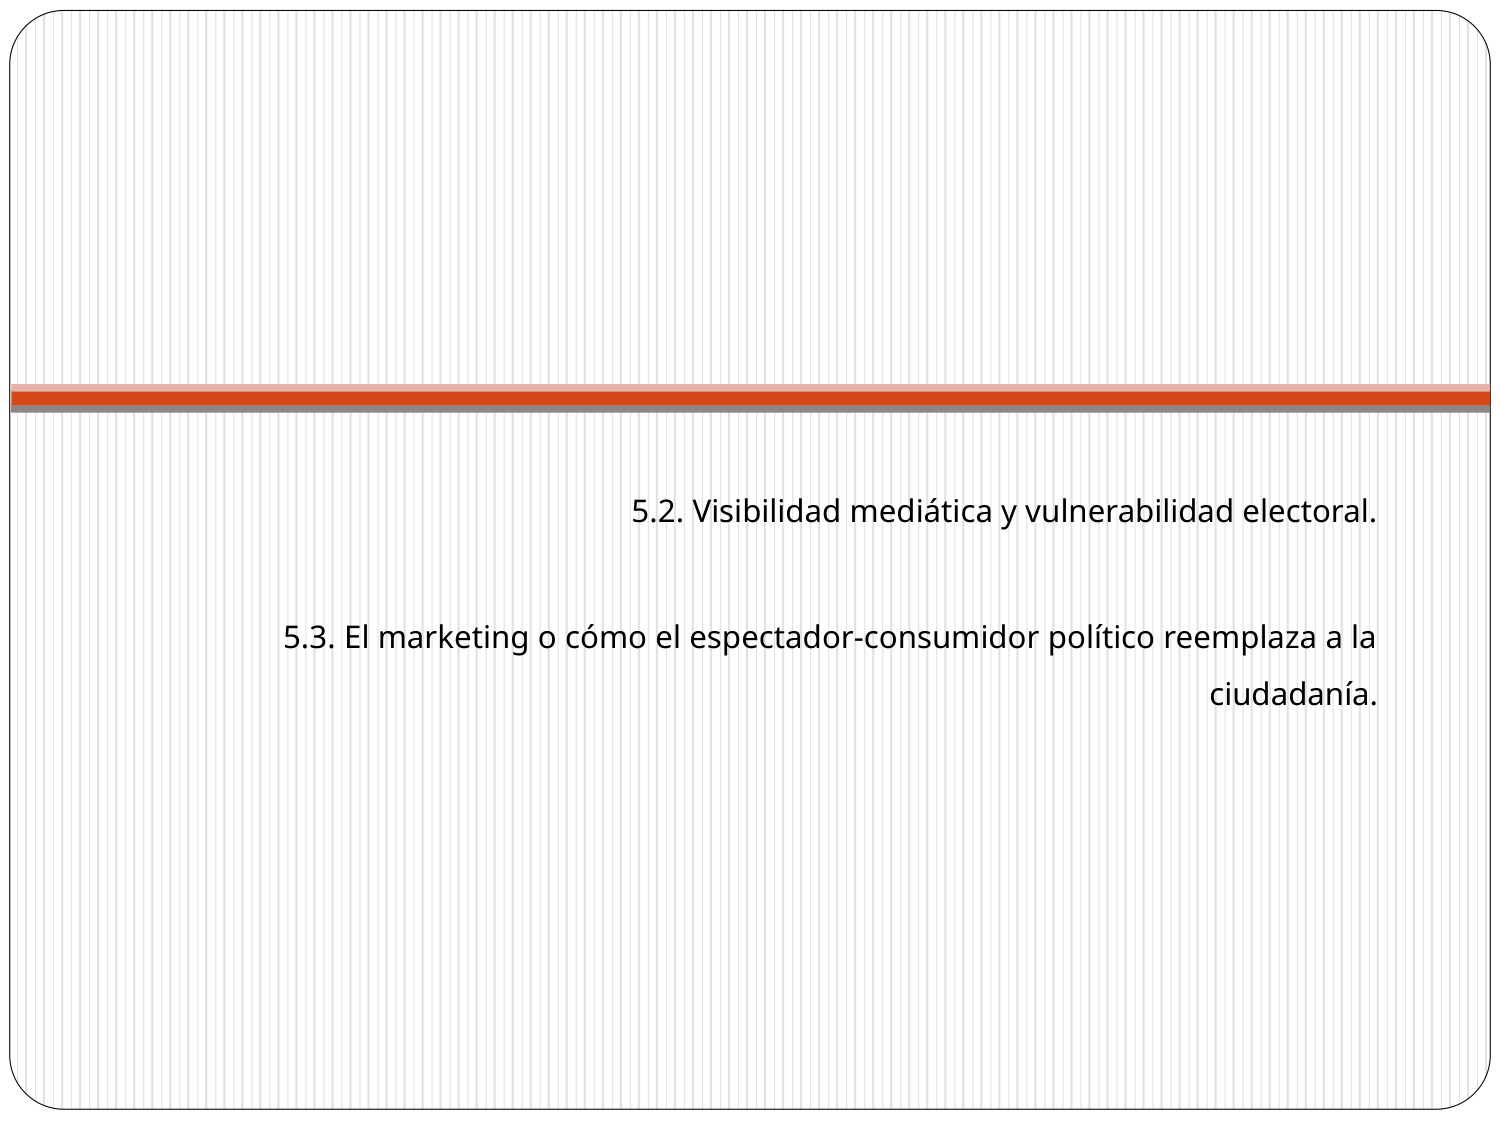

# 5.2. Visibilidad mediática y vulnerabilidad electoral.
5.3. El marketing o cómo el espectador-consumidor político reemplaza a la ciudadanía.